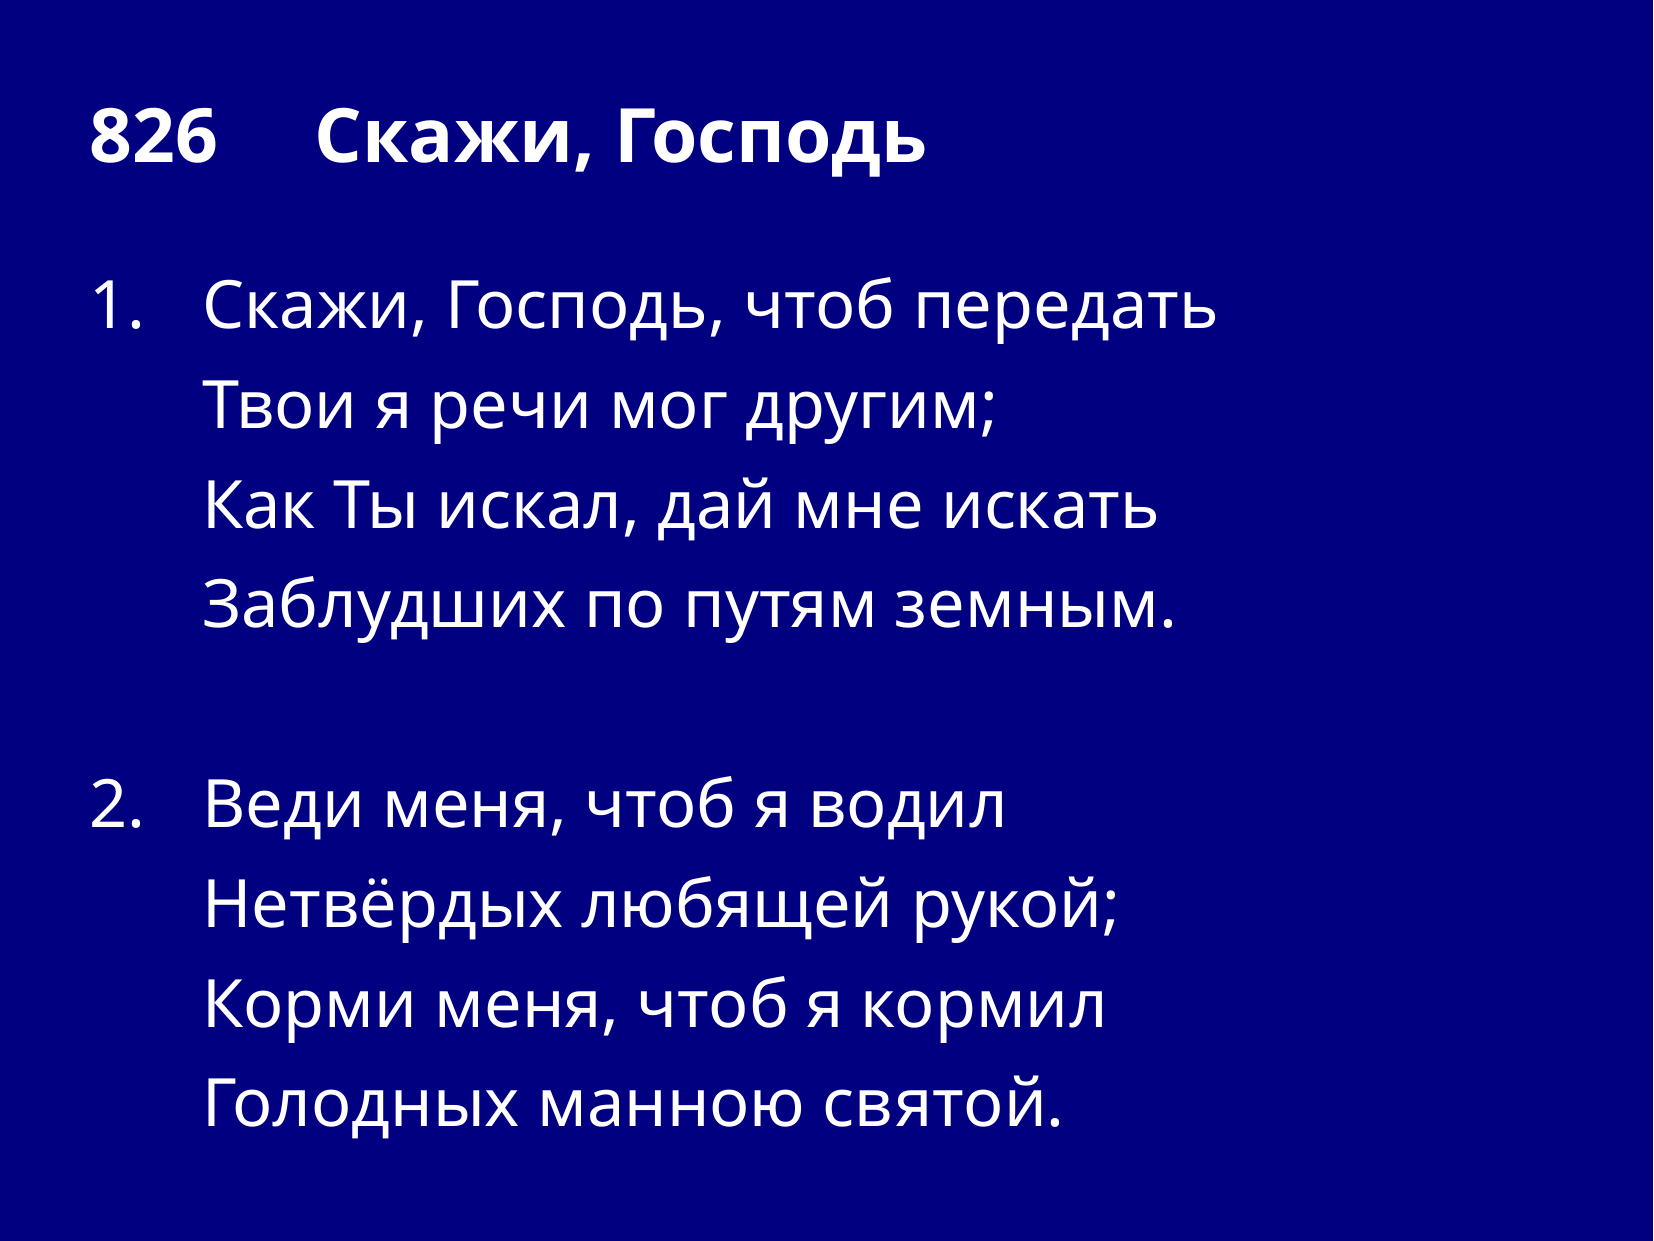

826	Скажи, Господь
1.	Скажи, Господь, чтоб передать
	Твои я речи мог другим;
	Как Ты искал, дай мне искать
	Заблудших по путям земным.
2.	Веди меня, чтоб я водил
	Нетвёрдых любящей рукой;
	Корми меня, чтоб я кормил
	Голодных манною святой.